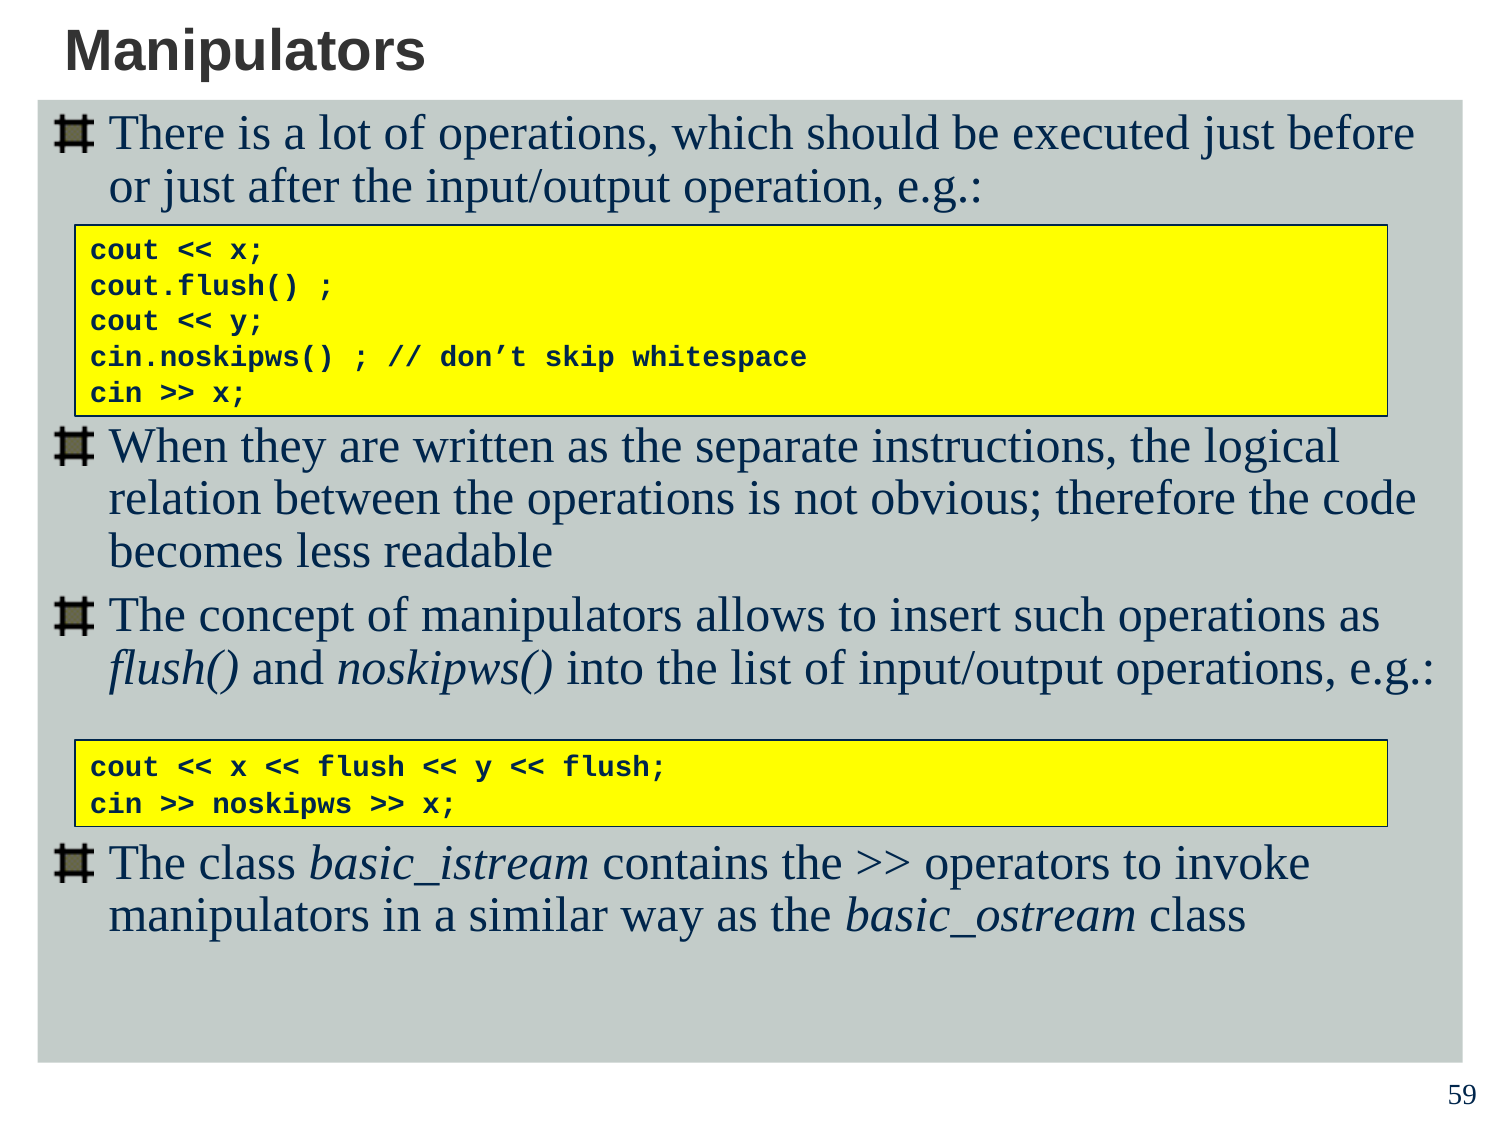

# Manipulators
There is a lot of operations, which should be executed just before or just after the input/output operation, e.g.:
When they are written as the separate instructions, the logical relation between the operations is not obvious; therefore the code becomes less readable
The concept of manipulators allows to insert such operations as flush() and noskipws() into the list of input/output operations, e.g.:
The class basic_istream contains the >> operators to invoke manipulators in a similar way as the basic_ostream class
cout << x;
cout.flush() ;
cout << y;
cin.noskipws() ; // don’t skip whitespace
cin >> x;
cout << x << flush << y << flush;
cin >> noskipws >> x;